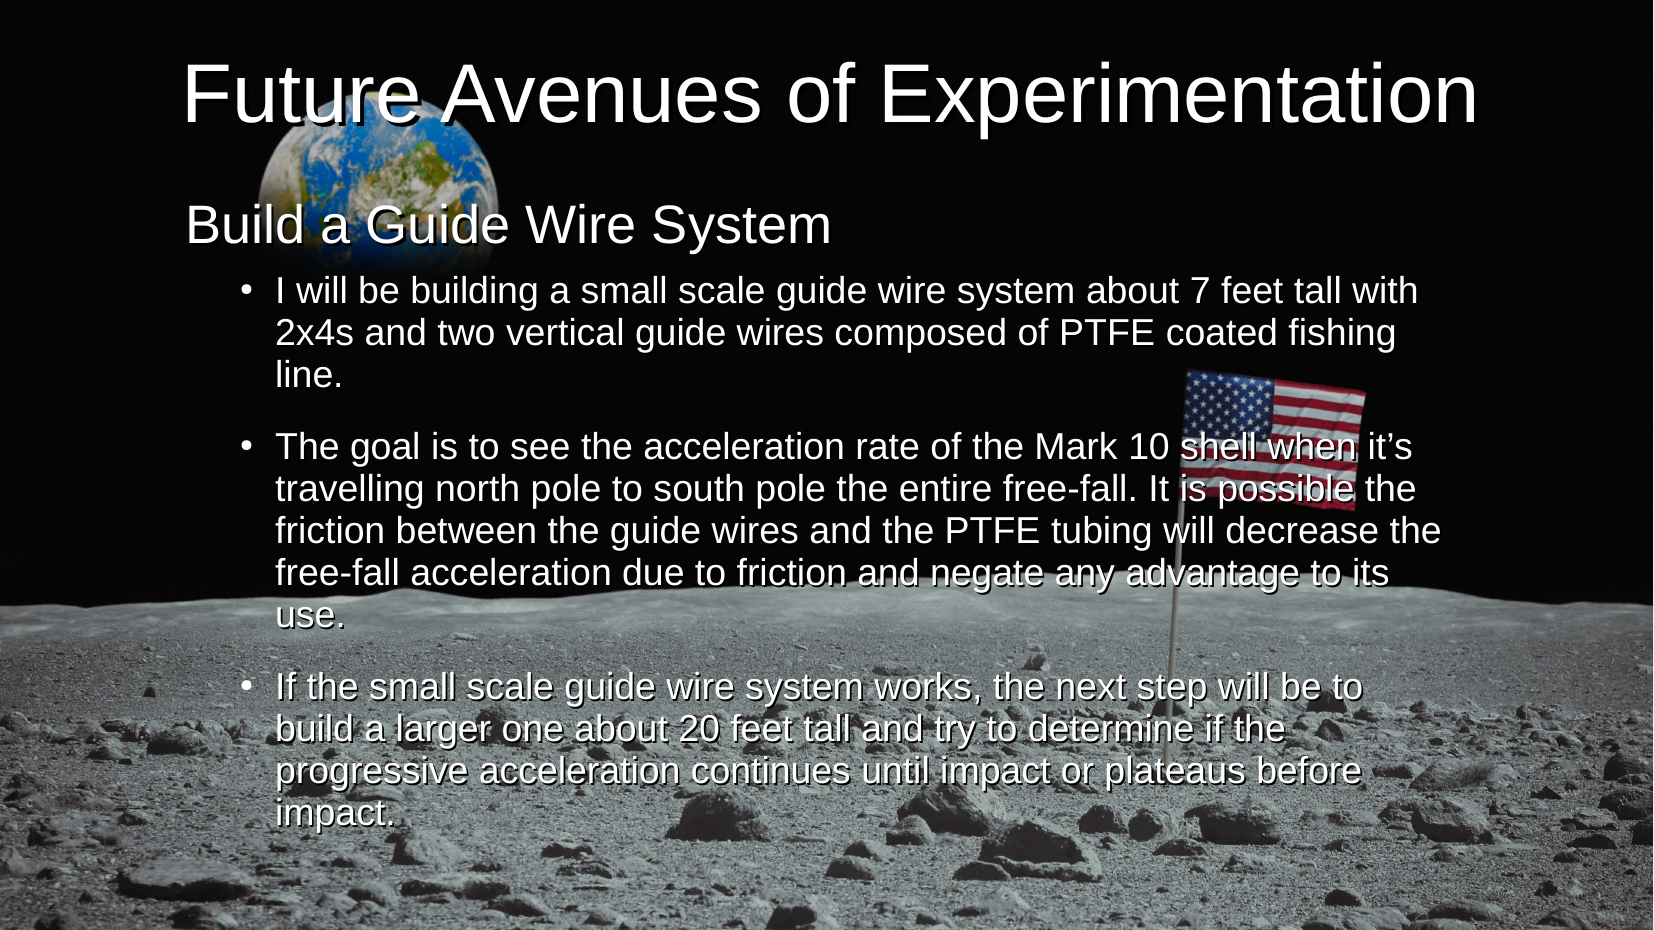

# Future Avenues of Experimentation
Build a Guide Wire System
I will be building a small scale guide wire system about 7 feet tall with 2x4s and two vertical guide wires composed of PTFE coated fishing line.
The goal is to see the acceleration rate of the Mark 10 shell when it’s travelling north pole to south pole the entire free-fall. It is possible the friction between the guide wires and the PTFE tubing will decrease the free-fall acceleration due to friction and negate any advantage to its use.
If the small scale guide wire system works, the next step will be to build a larger one about 20 feet tall and try to determine if the progressive acceleration continues until impact or plateaus before impact.